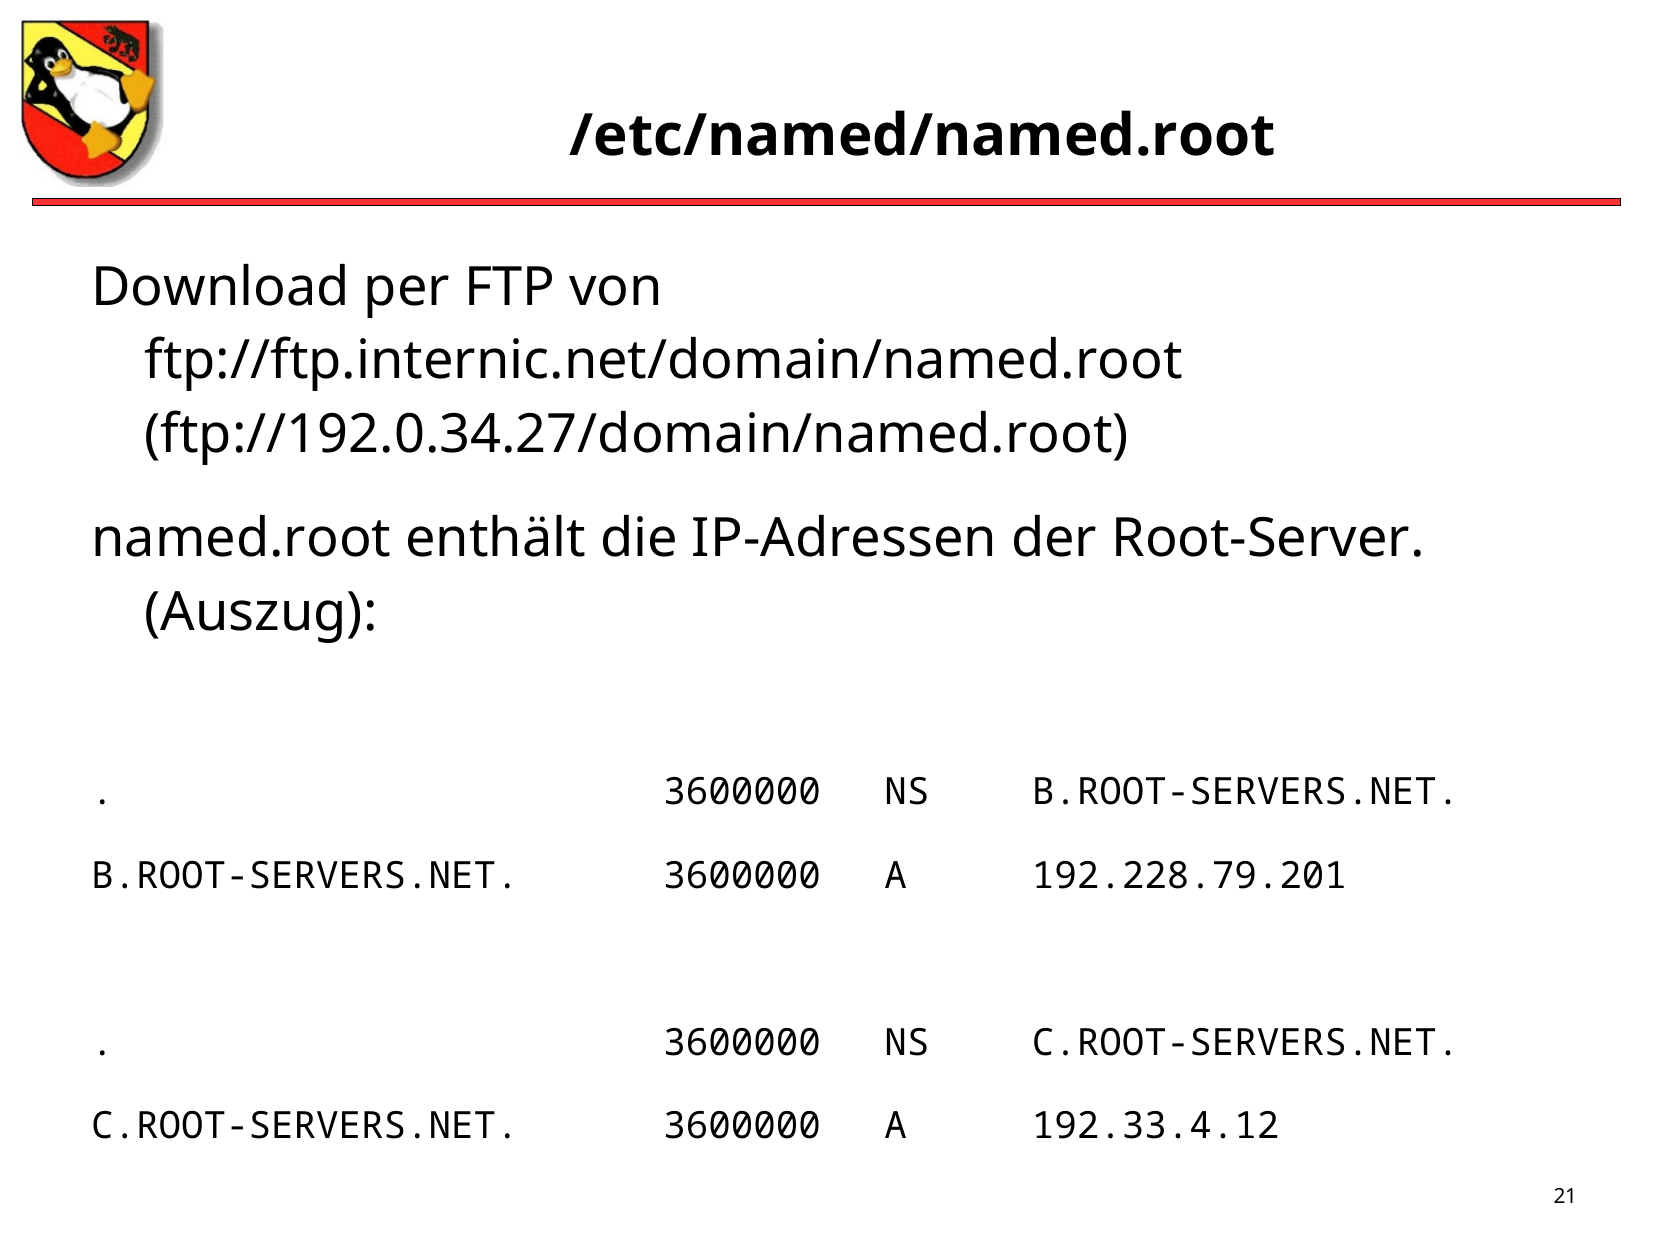

# /etc/named/named.root
Download per FTP von ftp://ftp.internic.net/domain/named.root (ftp://192.0.34.27/domain/named.root)
named.root enthält die IP-Adressen der Root-Server. (Auszug):
.									3600000	NS		B.ROOT-SERVERS.NET.
B.ROOT-SERVERS.NET.		3600000	A		192.228.79.201
.									3600000	NS		C.ROOT-SERVERS.NET.
C.ROOT-SERVERS.NET.		3600000	A		192.33.4.12